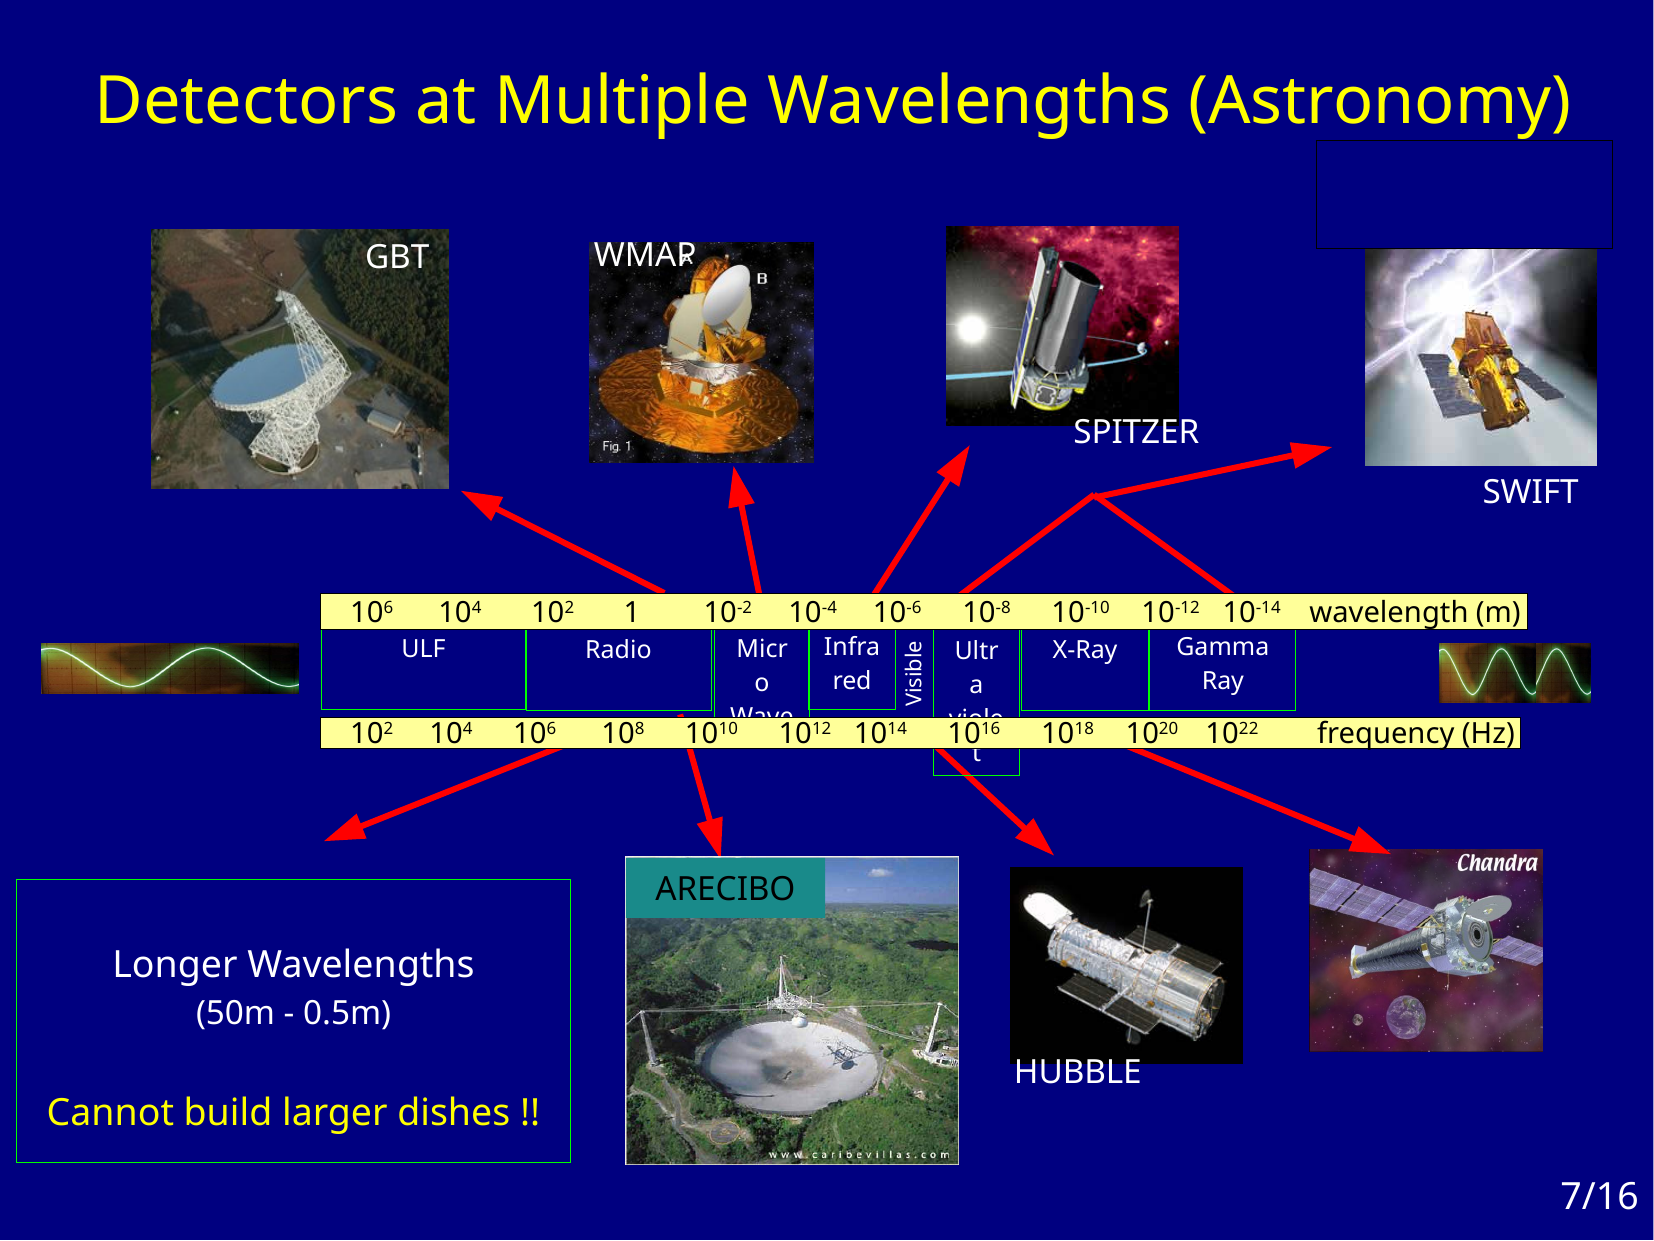

# Detectors at Multiple Wavelengths (Astronomy)
WMAP
GBT
SPITZER
SWIFT
 106 104 102 1 10-2 10-4 10-6 10-8 10-10 10-12 10-14 wavelength (m)
Infra
red
Gamma
Ray
ULF
Micro
Wave
Radio
X-Ray
Ultra
violet
Visible
 102 104 106 108 1010 1012 1014 1016 1018 1020 1022 frequency (Hz)
ARECIBO
Longer Wavelengths
(50m - 0.5m)
Cannot build larger dishes !!
HUBBLE